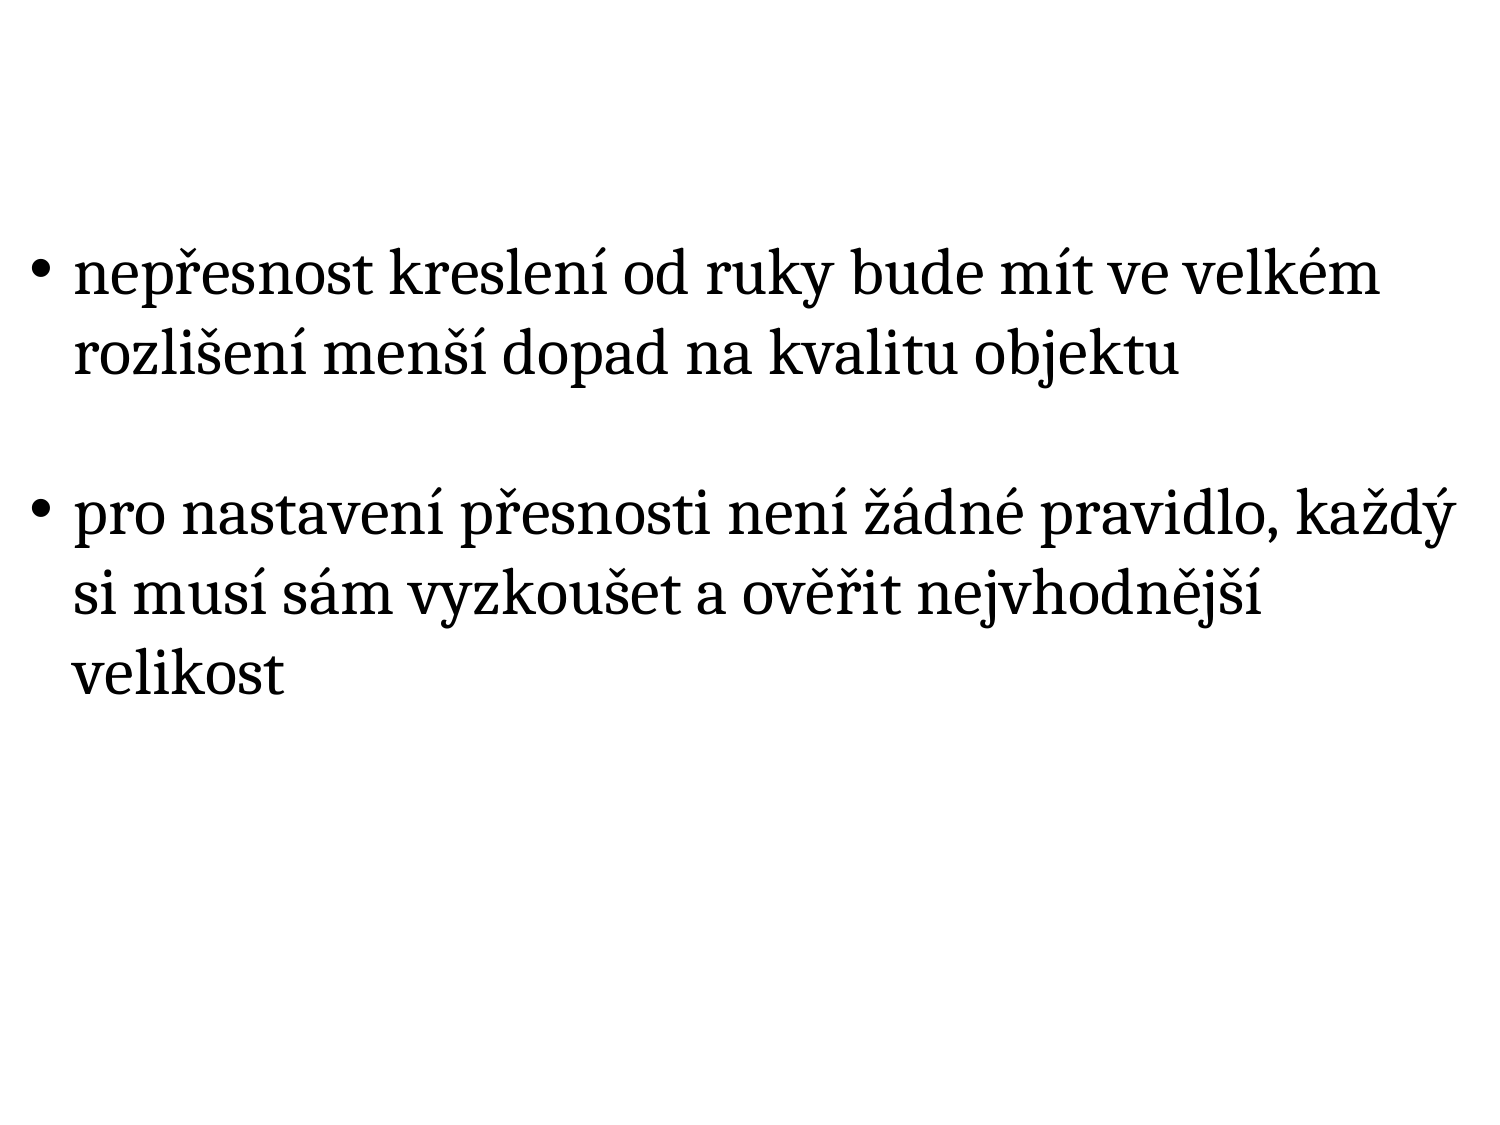

nepřesnost kreslení od ruky bude mít ve velkém rozlišení menší dopad na kvalitu objektu
pro nastavení přesnosti není žádné pravidlo, každý si musí sám vyzkoušet a ověřit nejvhodnější velikost